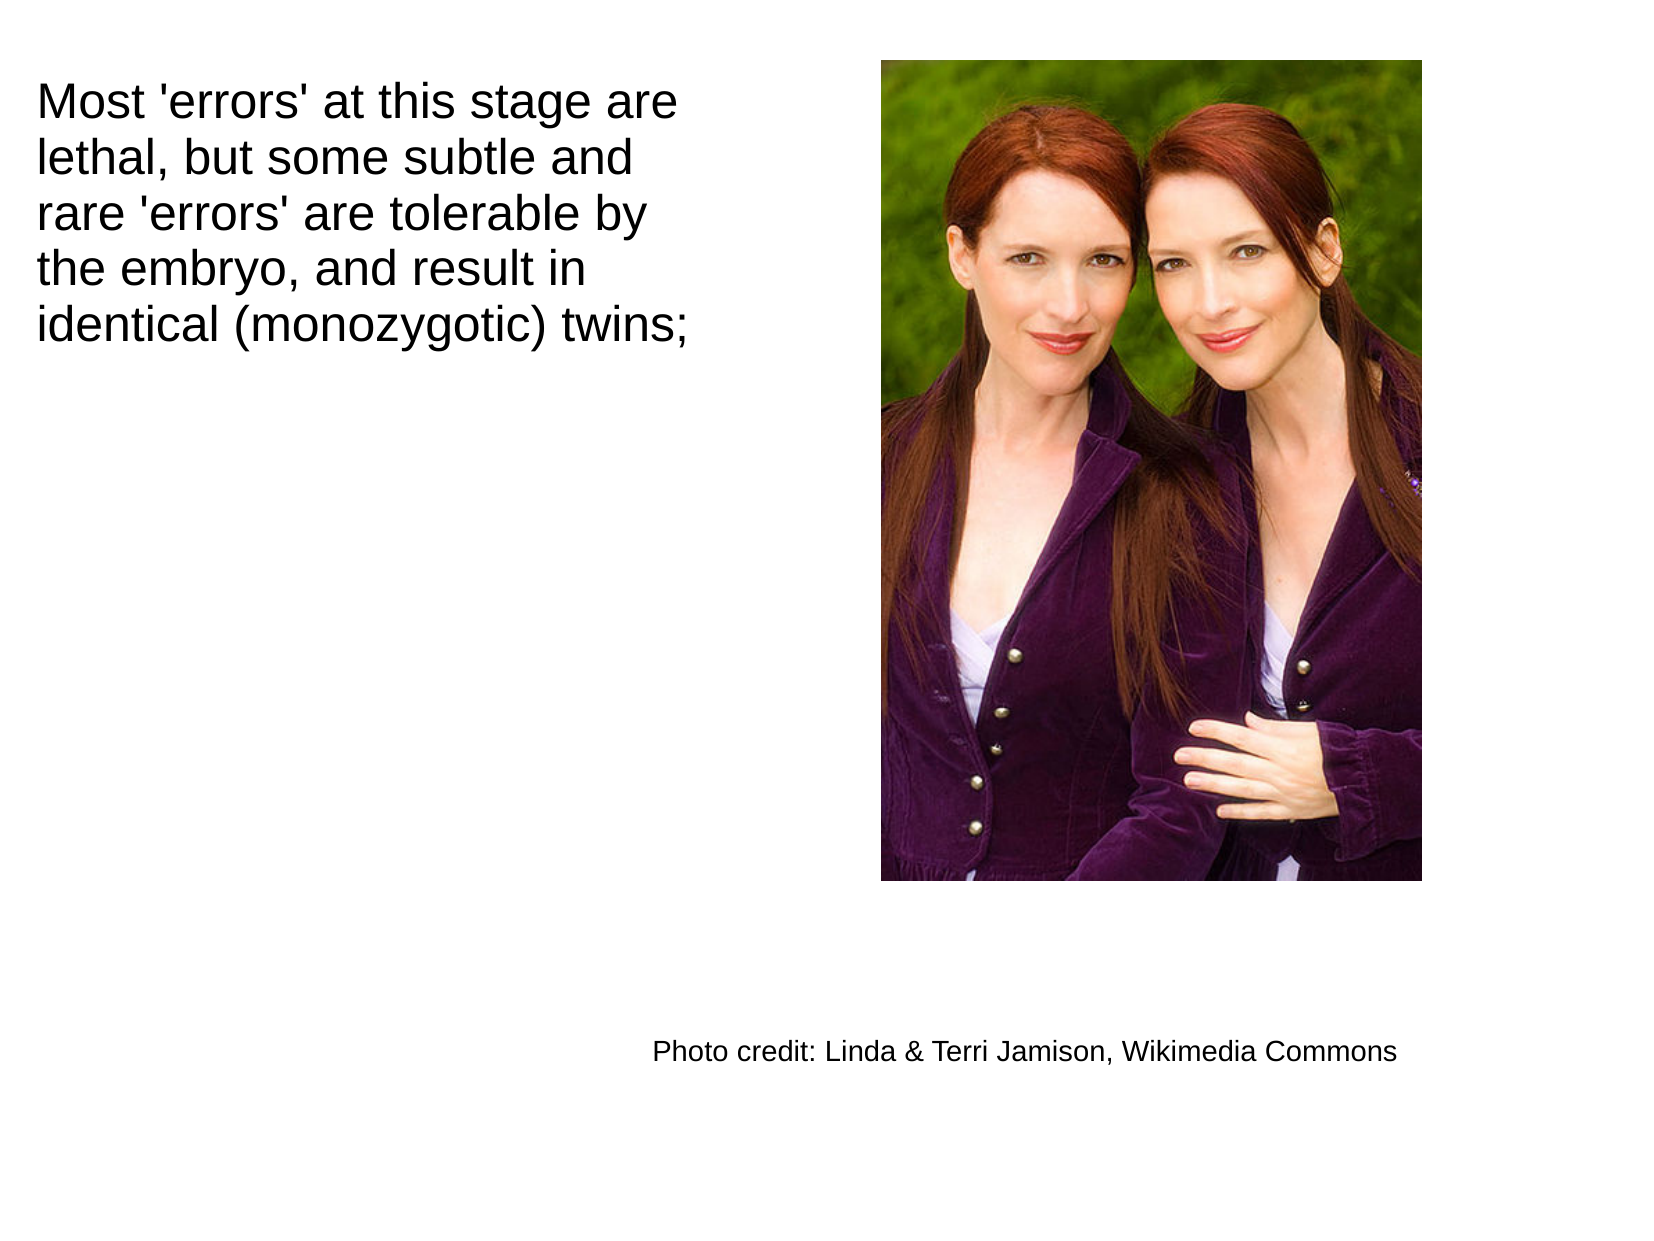

Most 'errors' at this stage are lethal, but some subtle and rare 'errors' are tolerable by the embryo, and result in identical (monozygotic) twins;
Photo credit: Linda & Terri Jamison, Wikimedia Commons